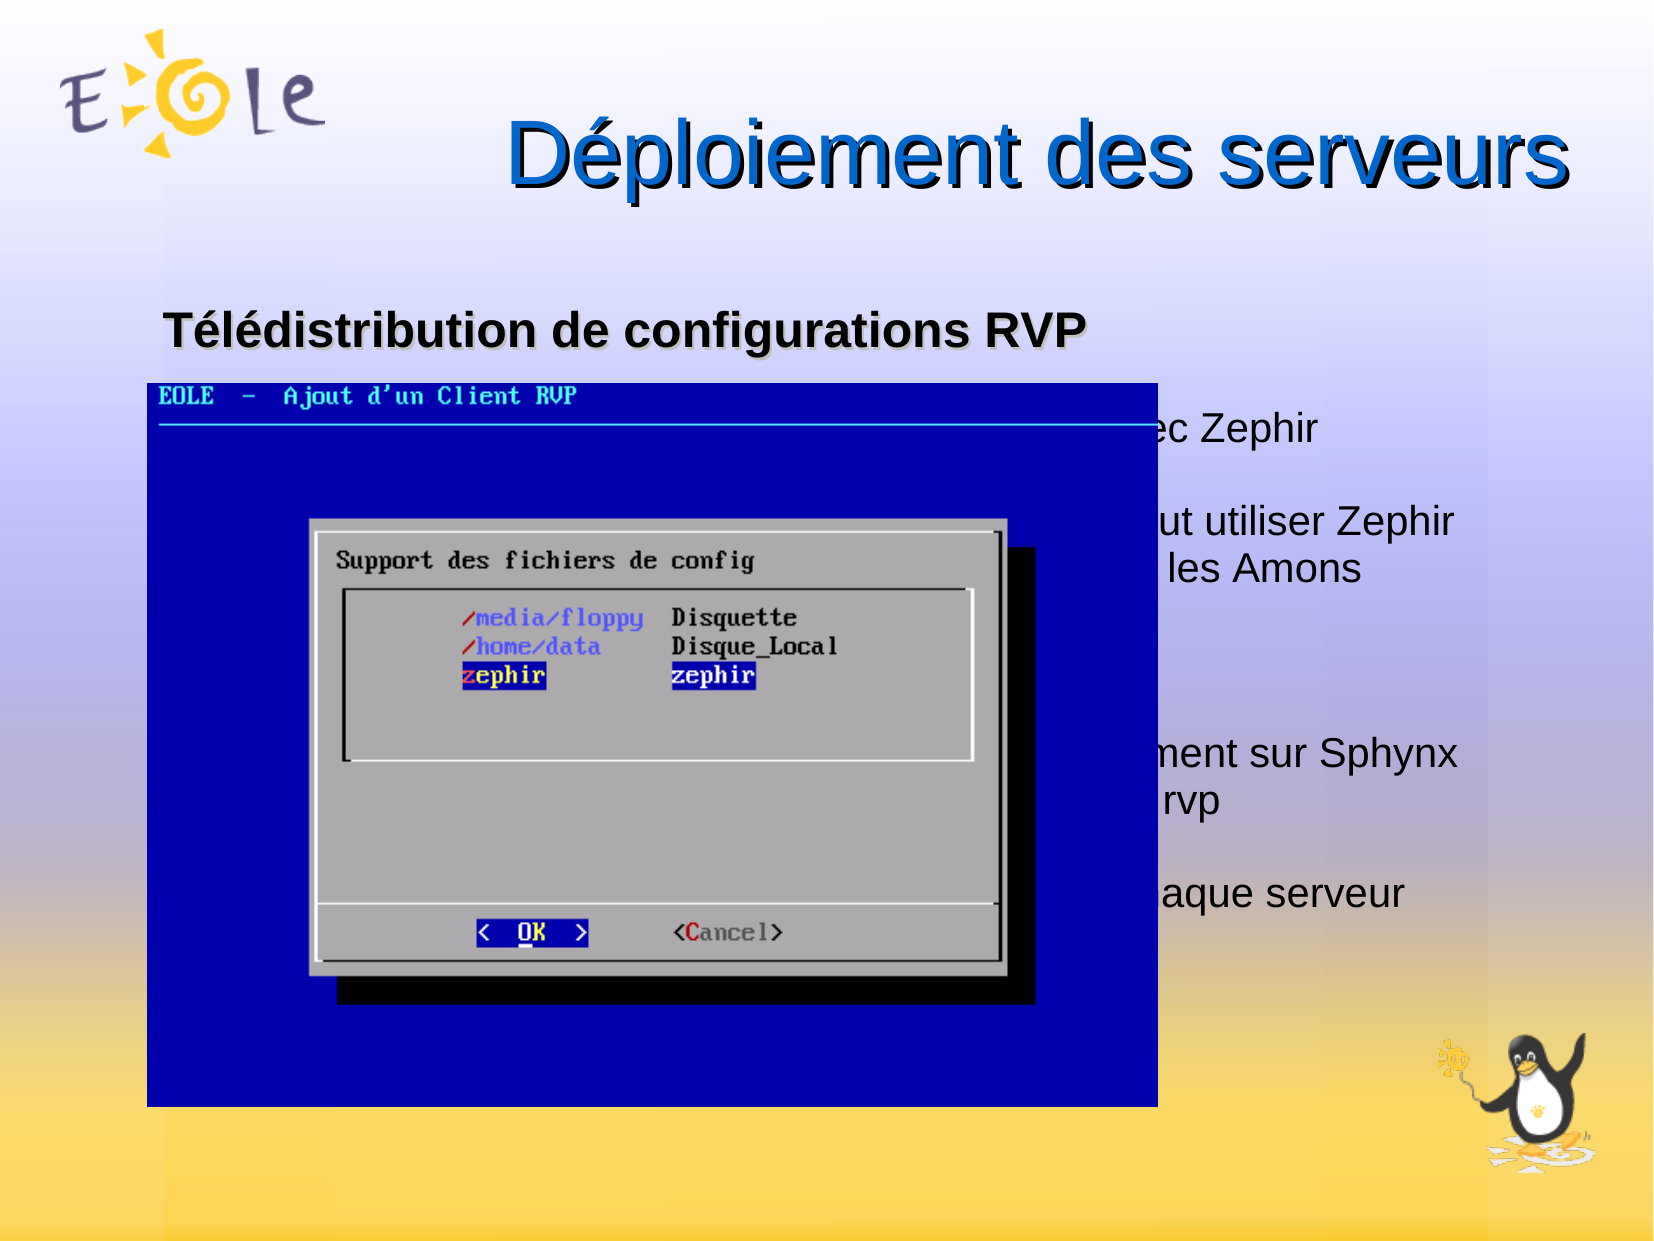

# Déploiement des serveurs
Télédistribution de configurations RVP
Les outils de Sphynx sont prévus pour fonctionner avec Zephir
Une fois un serveur Sphynx enregistré sur amon, il peut utiliser Zephir pour aider à la génération des configuration vpn (pour les Amons connus de Zephir)
Intérêt :
- La configuration d'Amon est récupérée automatiquement sur Sphynx
- Plus de disquettes pour transférer les configurations rvp
- Risque d'erreur réduit (adresses réseau d'Amon)
- Possibilité de suivre le déploiement d'Agriates sur chaque serveur Sphynx